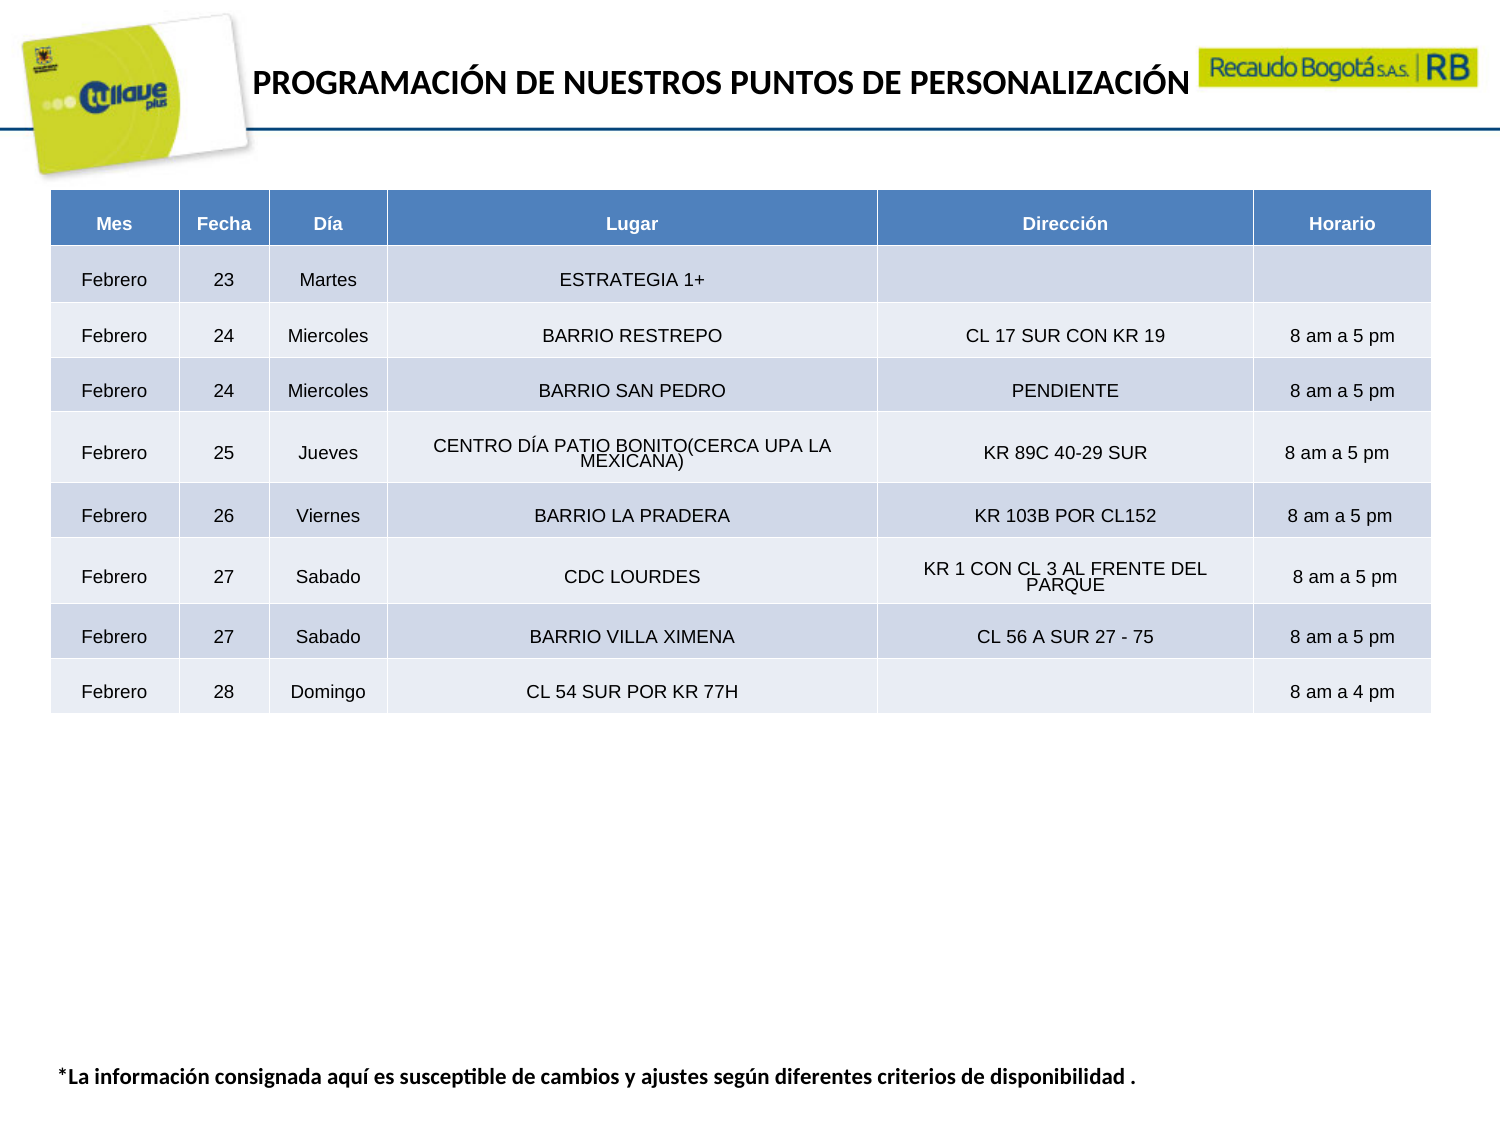

PROGRAMACIÓN DE NUESTROS PUNTOS DE PERSONALIZACIÓN
| Mes | Fecha | Día | Lugar | Dirección | Horario |
| --- | --- | --- | --- | --- | --- |
| Febrero | 23 | Martes | ESTRATEGIA 1+ | | |
| Febrero | 24 | Miercoles | BARRIO RESTREPO | CL 17 SUR CON KR 19 | 8 am a 5 pm |
| Febrero | 24 | Miercoles | BARRIO SAN PEDRO | PENDIENTE | 8 am a 5 pm |
| Febrero | 25 | Jueves | CENTRO DÍA PATIO BONITO(CERCA UPA LA MEXICANA) | KR 89C 40-29 SUR | 8 am a 5 pm |
| Febrero | 26 | Viernes | BARRIO LA PRADERA | KR 103B POR CL152 | 8 am a 5 pm |
| Febrero | 27 | Sabado | CDC LOURDES | KR 1 CON CL 3 AL FRENTE DEL PARQUE | 8 am a 5 pm |
| Febrero | 27 | Sabado | BARRIO VILLA XIMENA | CL 56 A SUR 27 - 75 | 8 am a 5 pm |
| Febrero | 28 | Domingo | CL 54 SUR POR KR 77H | | 8 am a 4 pm |
*La información consignada aquí es susceptible de cambios y ajustes según diferentes criterios de disponibilidad .